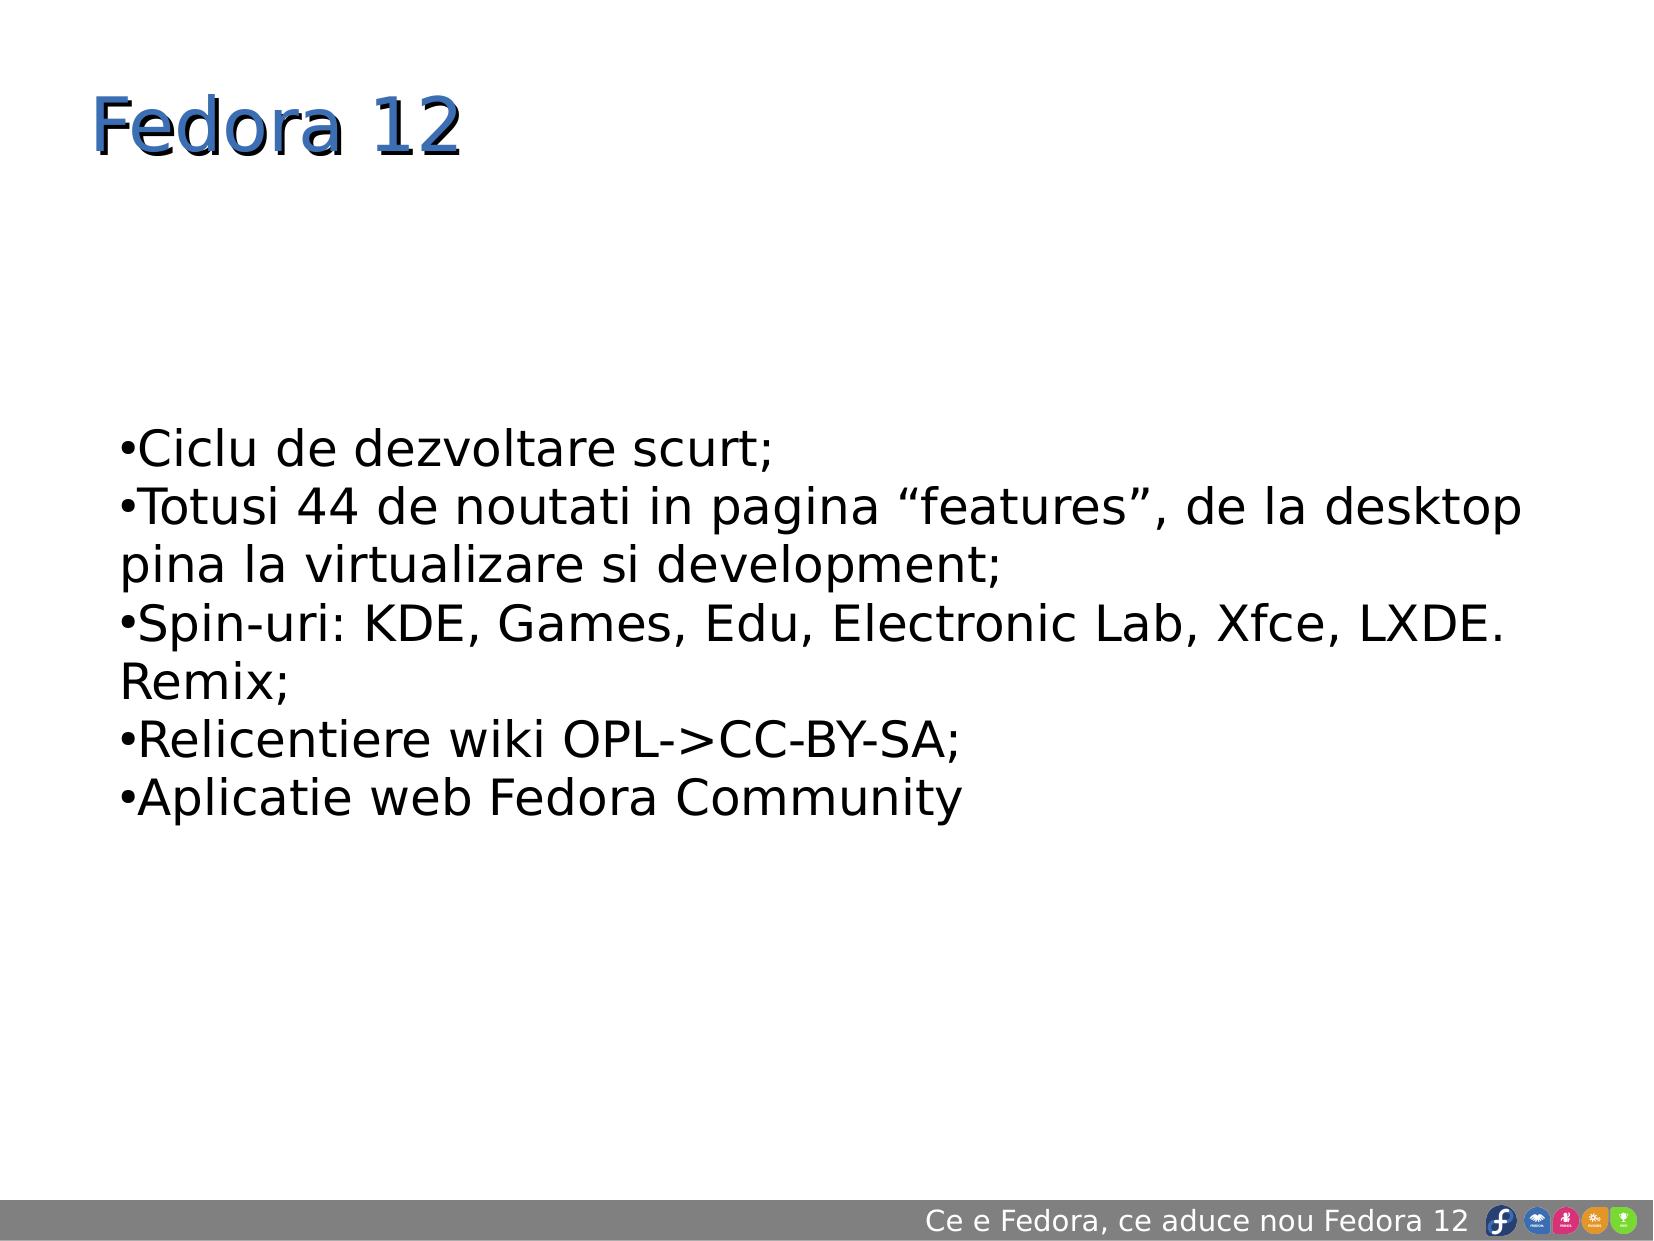

Fedora 12
Ciclu de dezvoltare scurt;
Totusi 44 de noutati in pagina “features”, de la desktop pina la virtualizare si development;
Spin-uri: KDE, Games, Edu, Electronic Lab, Xfce, LXDE. Remix;
Relicentiere wiki OPL->CC-BY-SA;
Aplicatie web Fedora Community
Ce e Fedora, ce aduce nou Fedora 12